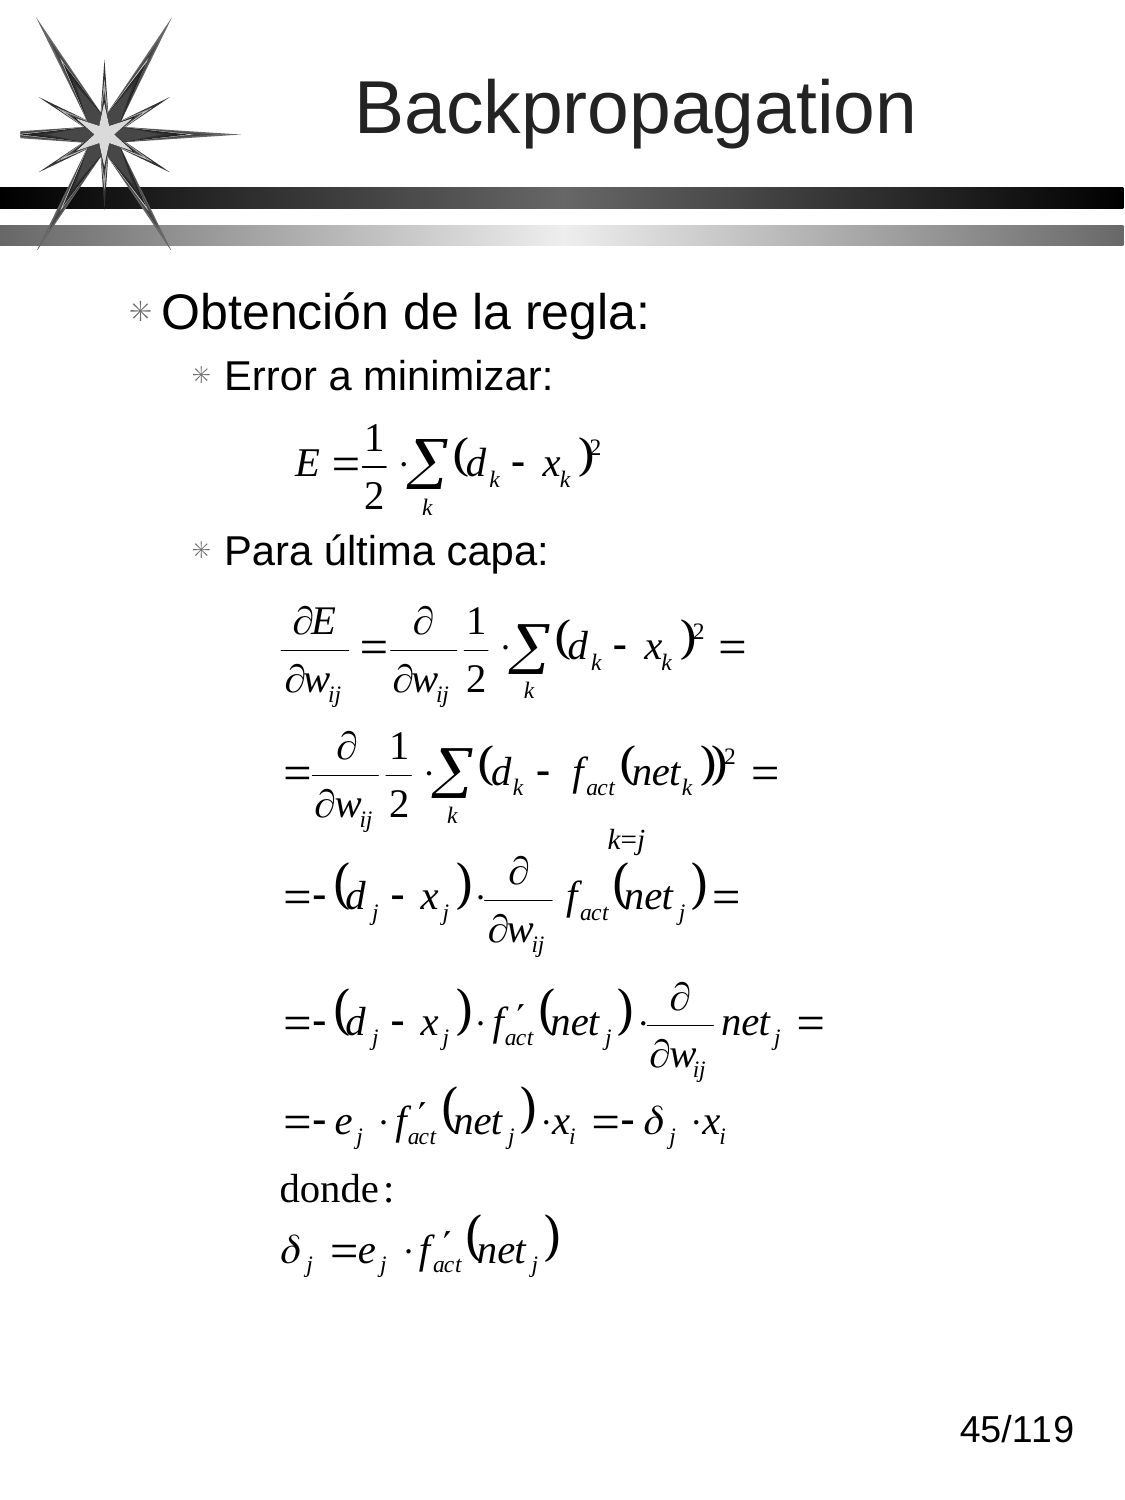

# Backpropagation
Obtención de la regla:
Error a minimizar:
Para última capa:
k=j